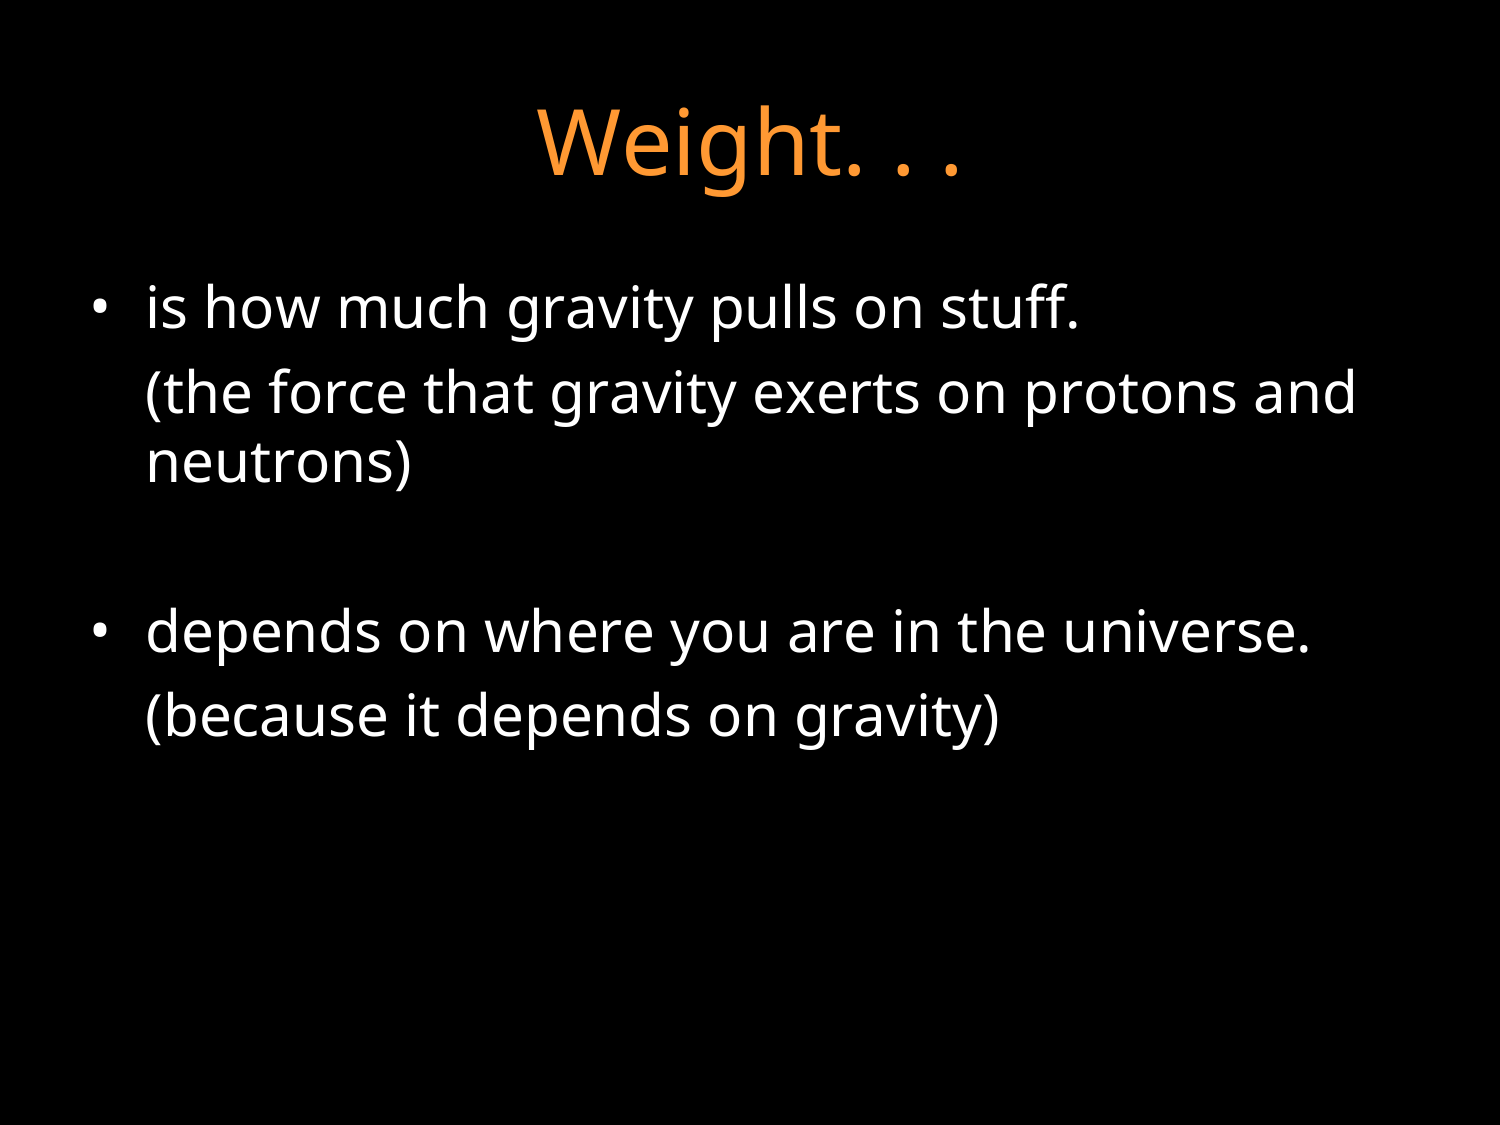

#
Weight. . .
is how much gravity pulls on stuff.
	(the force that gravity exerts on protons and neutrons)
depends on where you are in the universe.
	(because it depends on gravity)